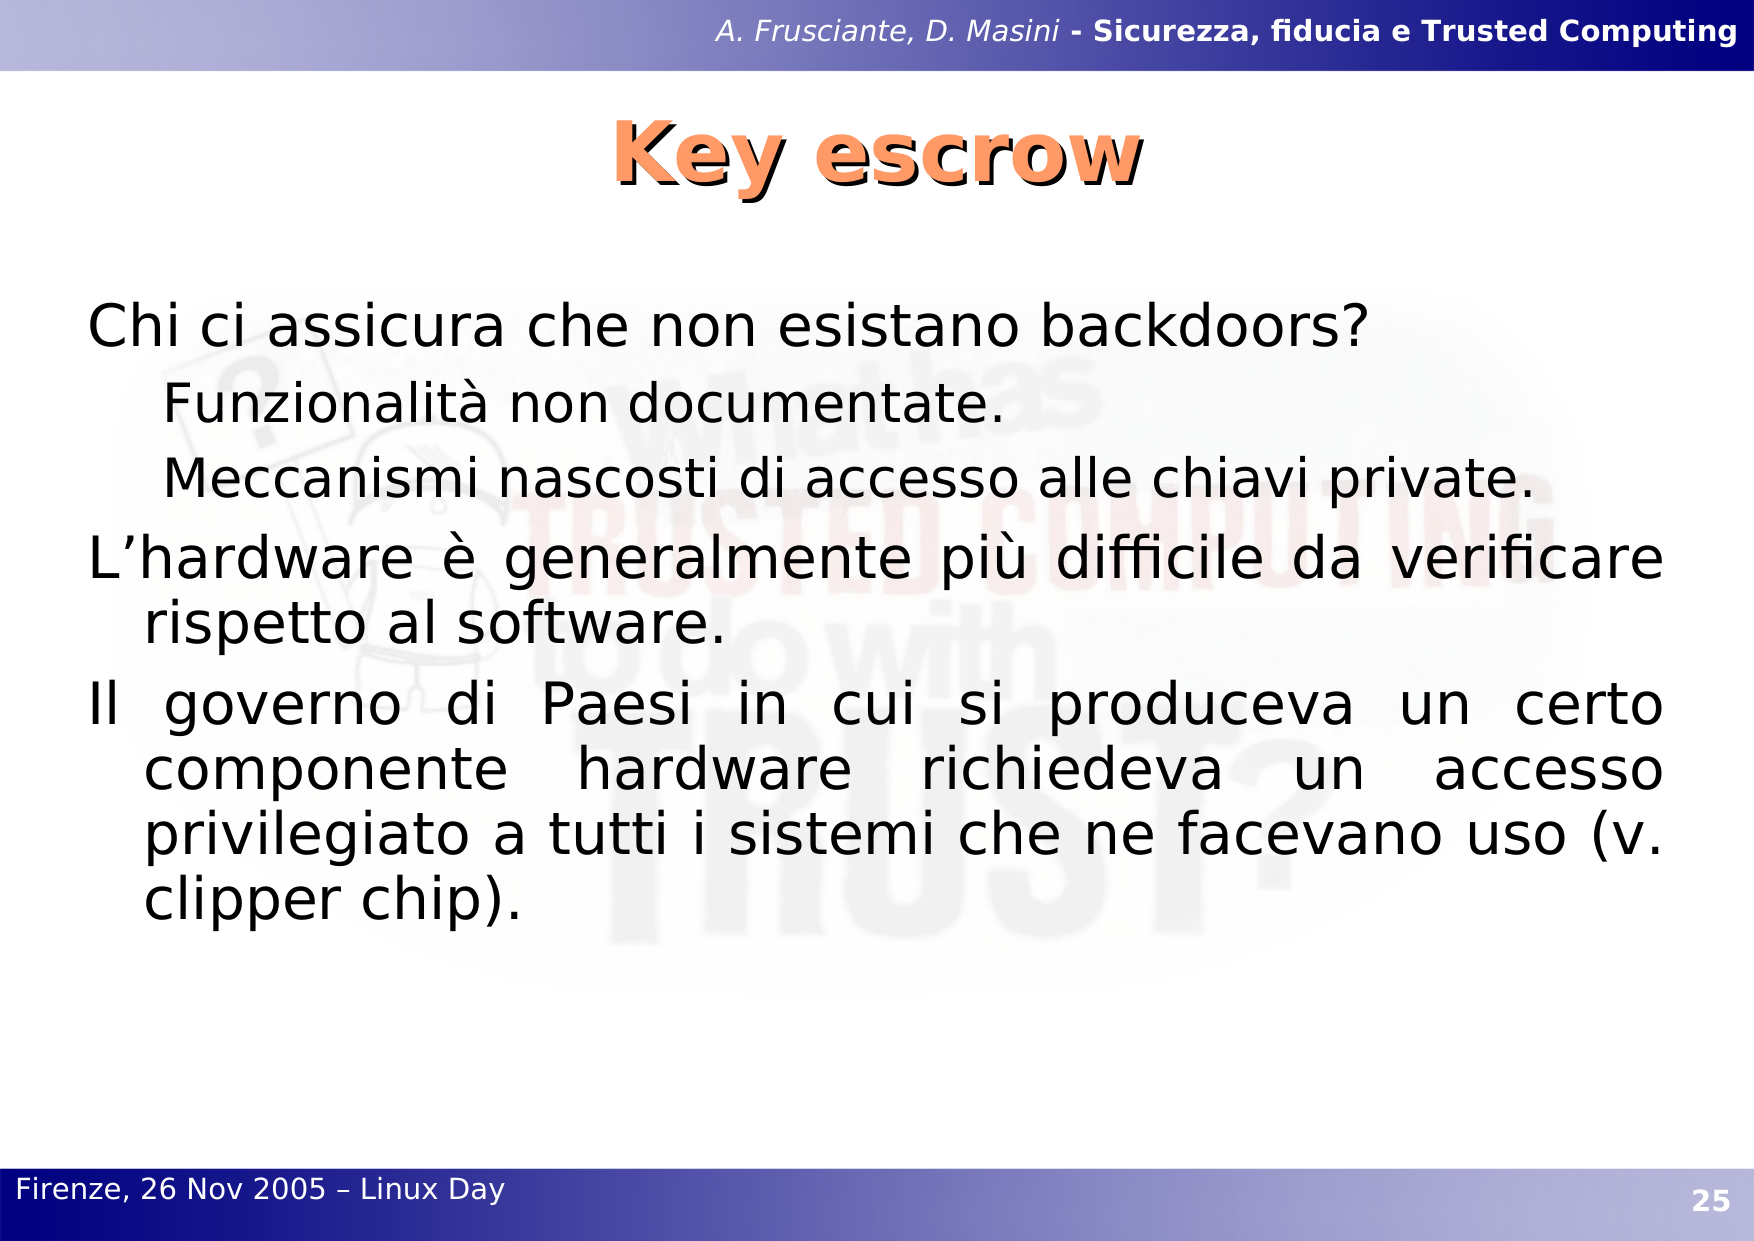

A. Frusciante, D. Masini - Sicurezza, fiducia e Trusted Computing
# Key escrow
Chi ci assicura che non esistano backdoors?
Funzionalità non documentate.
Meccanismi nascosti di accesso alle chiavi private.
L’hardware è generalmente più difficile da verificare rispetto al software.
Il governo di Paesi in cui si produceva un certo componente hardware richiedeva un accesso privilegiato a tutti i sistemi che ne facevano uso (v. clipper chip).
Firenze, 26 Nov 2005 – Linux Day